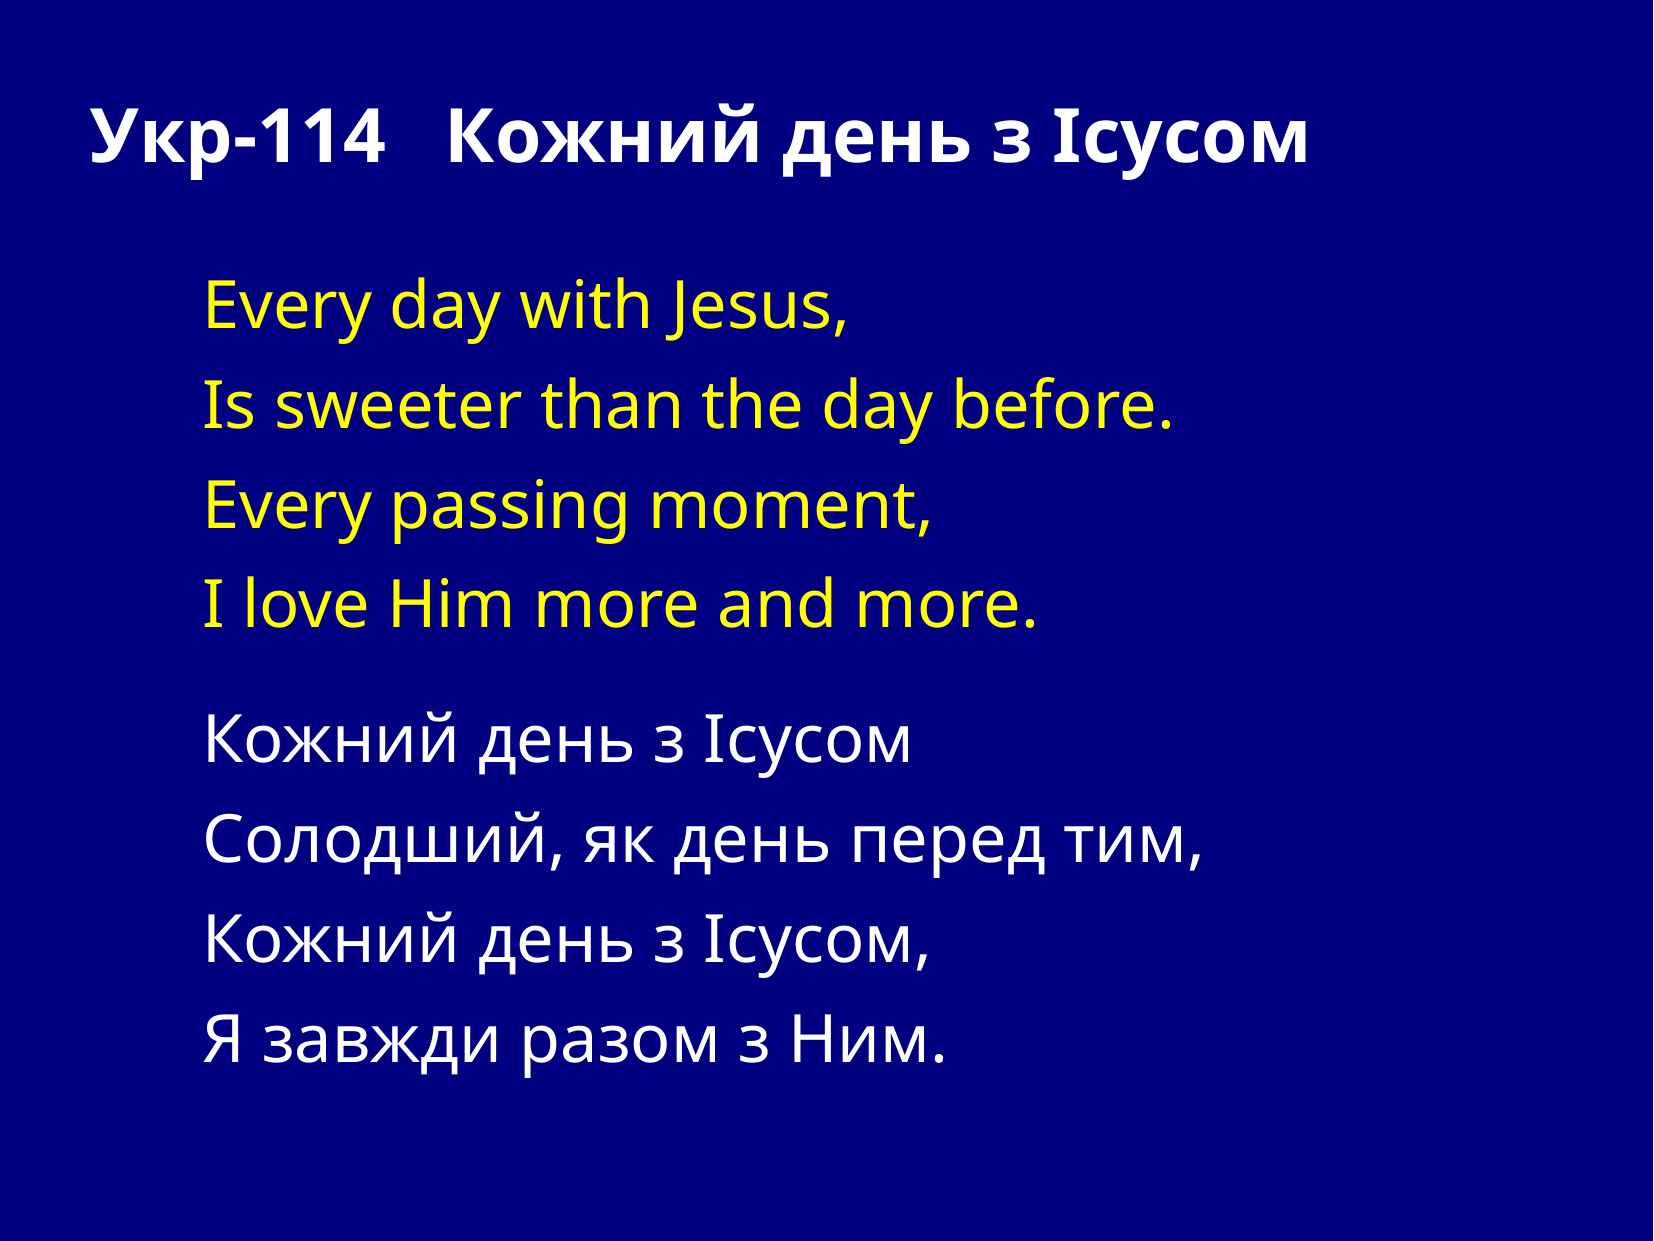

Укр-114 Кожний день з Ісусом
	Every day with Jesus,
	Is sweeter than the day before.
	Every passing moment,
	I love Him more and more.
	Кожний день з Ісусом
	Солодший, як день перед тим,
	Кожний день з Ісусом,
	Я завжди разом з Ним.